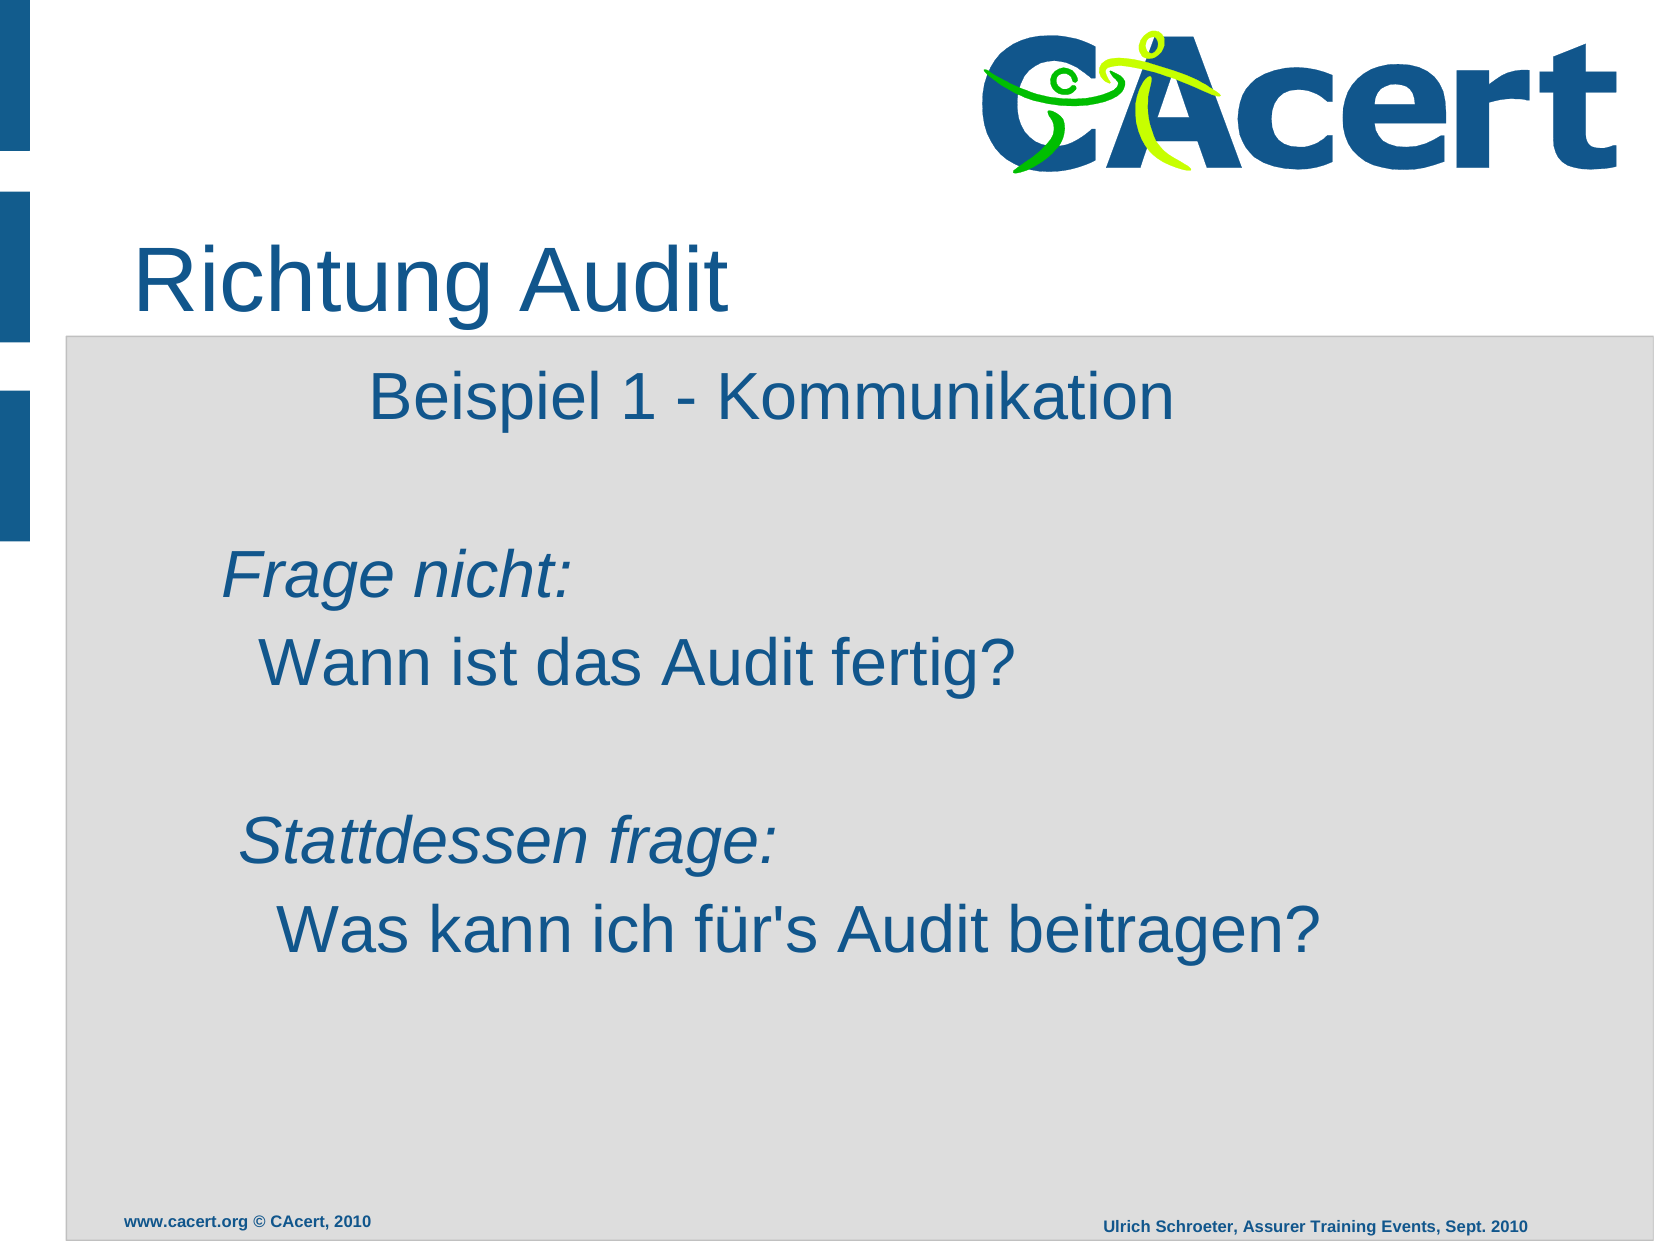

Richtung Audit
Beispiel 1 - Kommunikation
Frage nicht:
 Wann ist das Audit fertig?
Stattdessen frage:
 Was kann ich für's Audit beitragen?